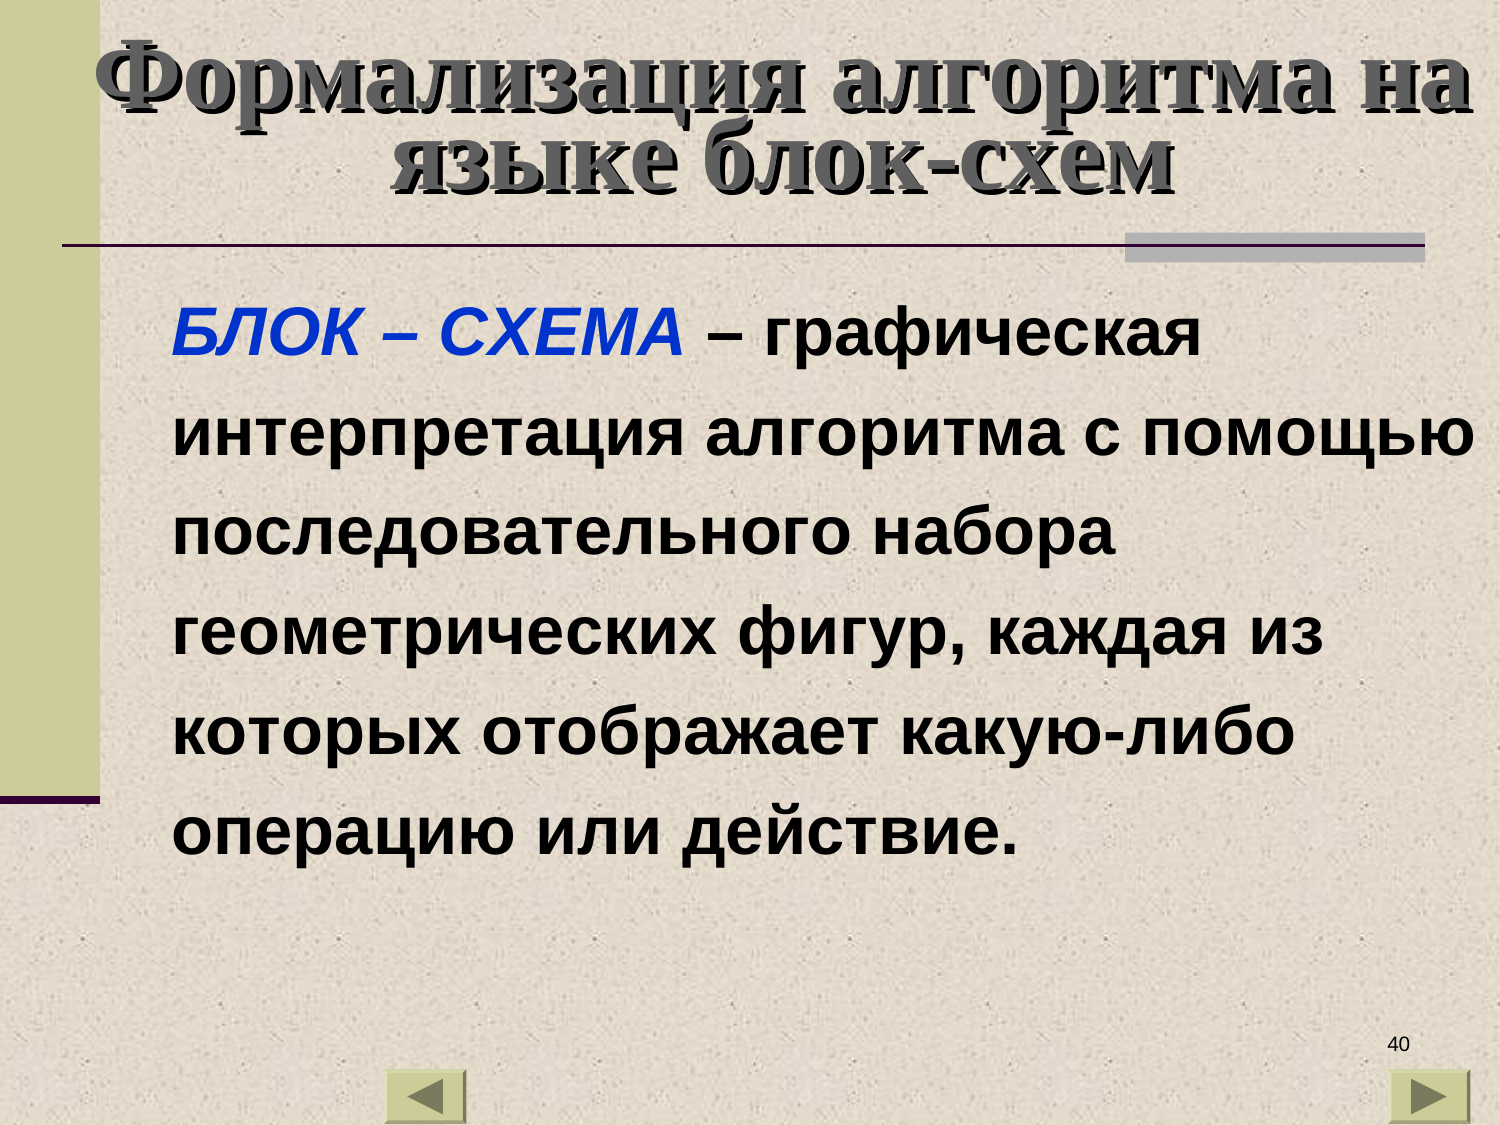

# Формализация алгоритма на языке блок-схем
	БЛОК – СХЕМА – графическая интерпретация алгоритма с помощью последовательного набора геометрических фигур, каждая из которых отображает какую-либо операцию или действие.
40